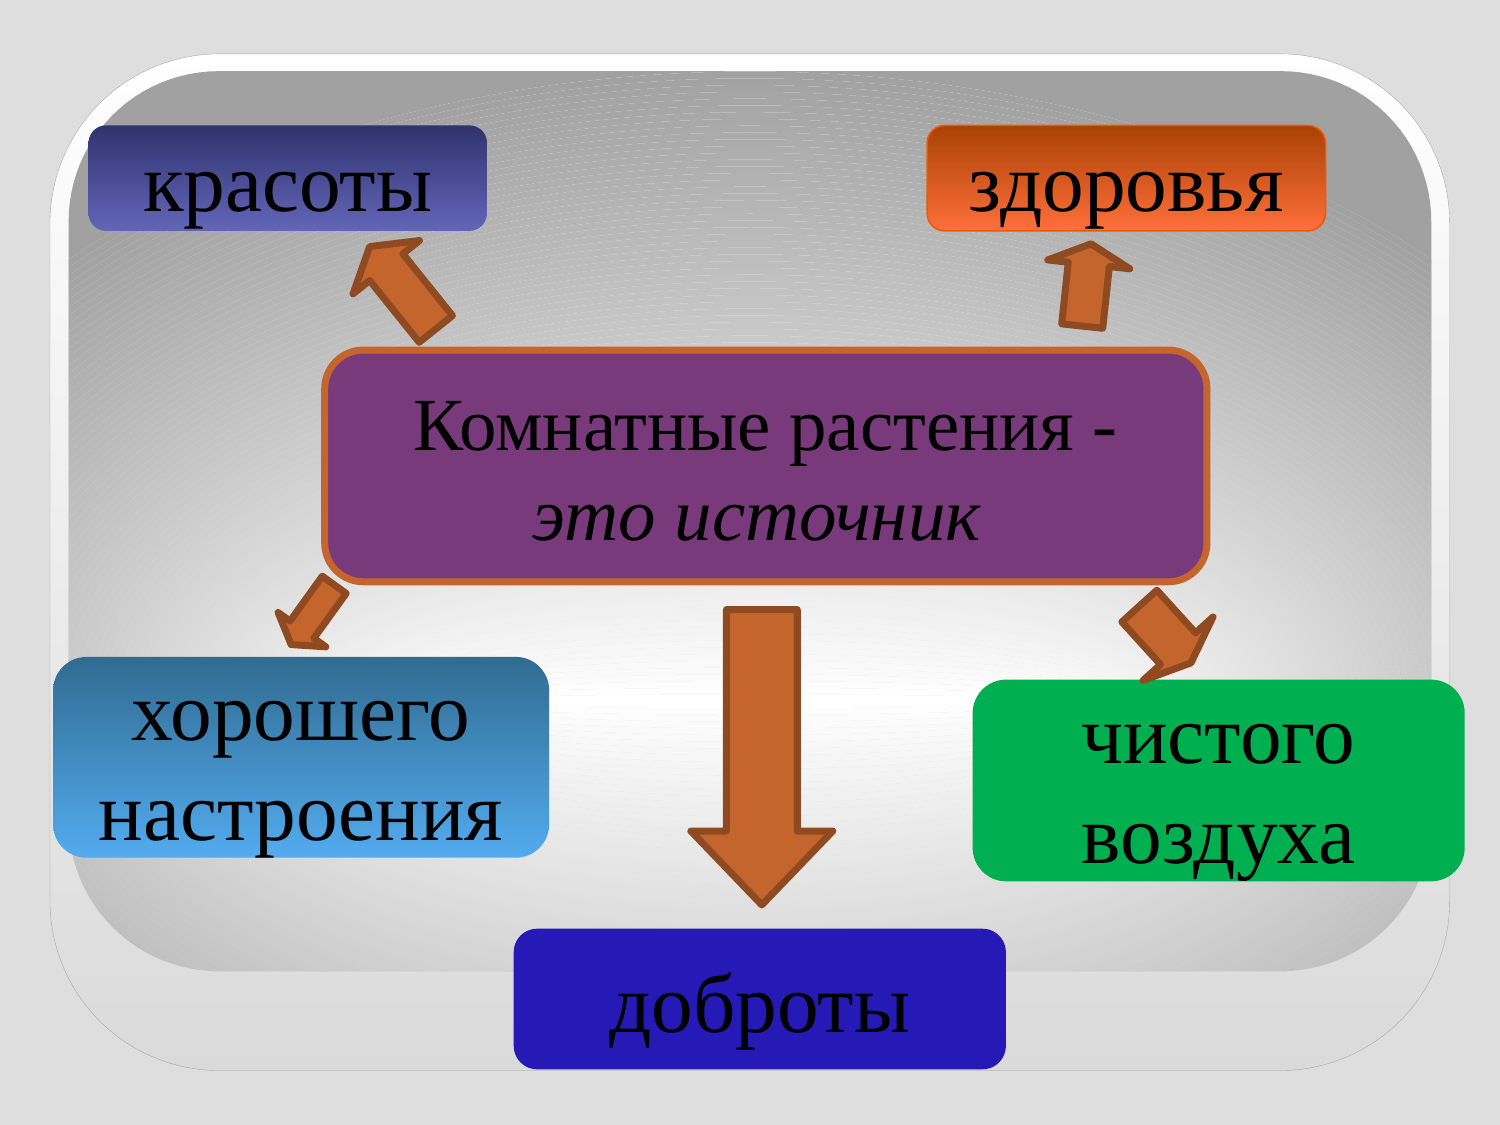

красоты
здоровья
Комнатные растения -
это источник
хорошего настроения
чистого воздуха
доброты